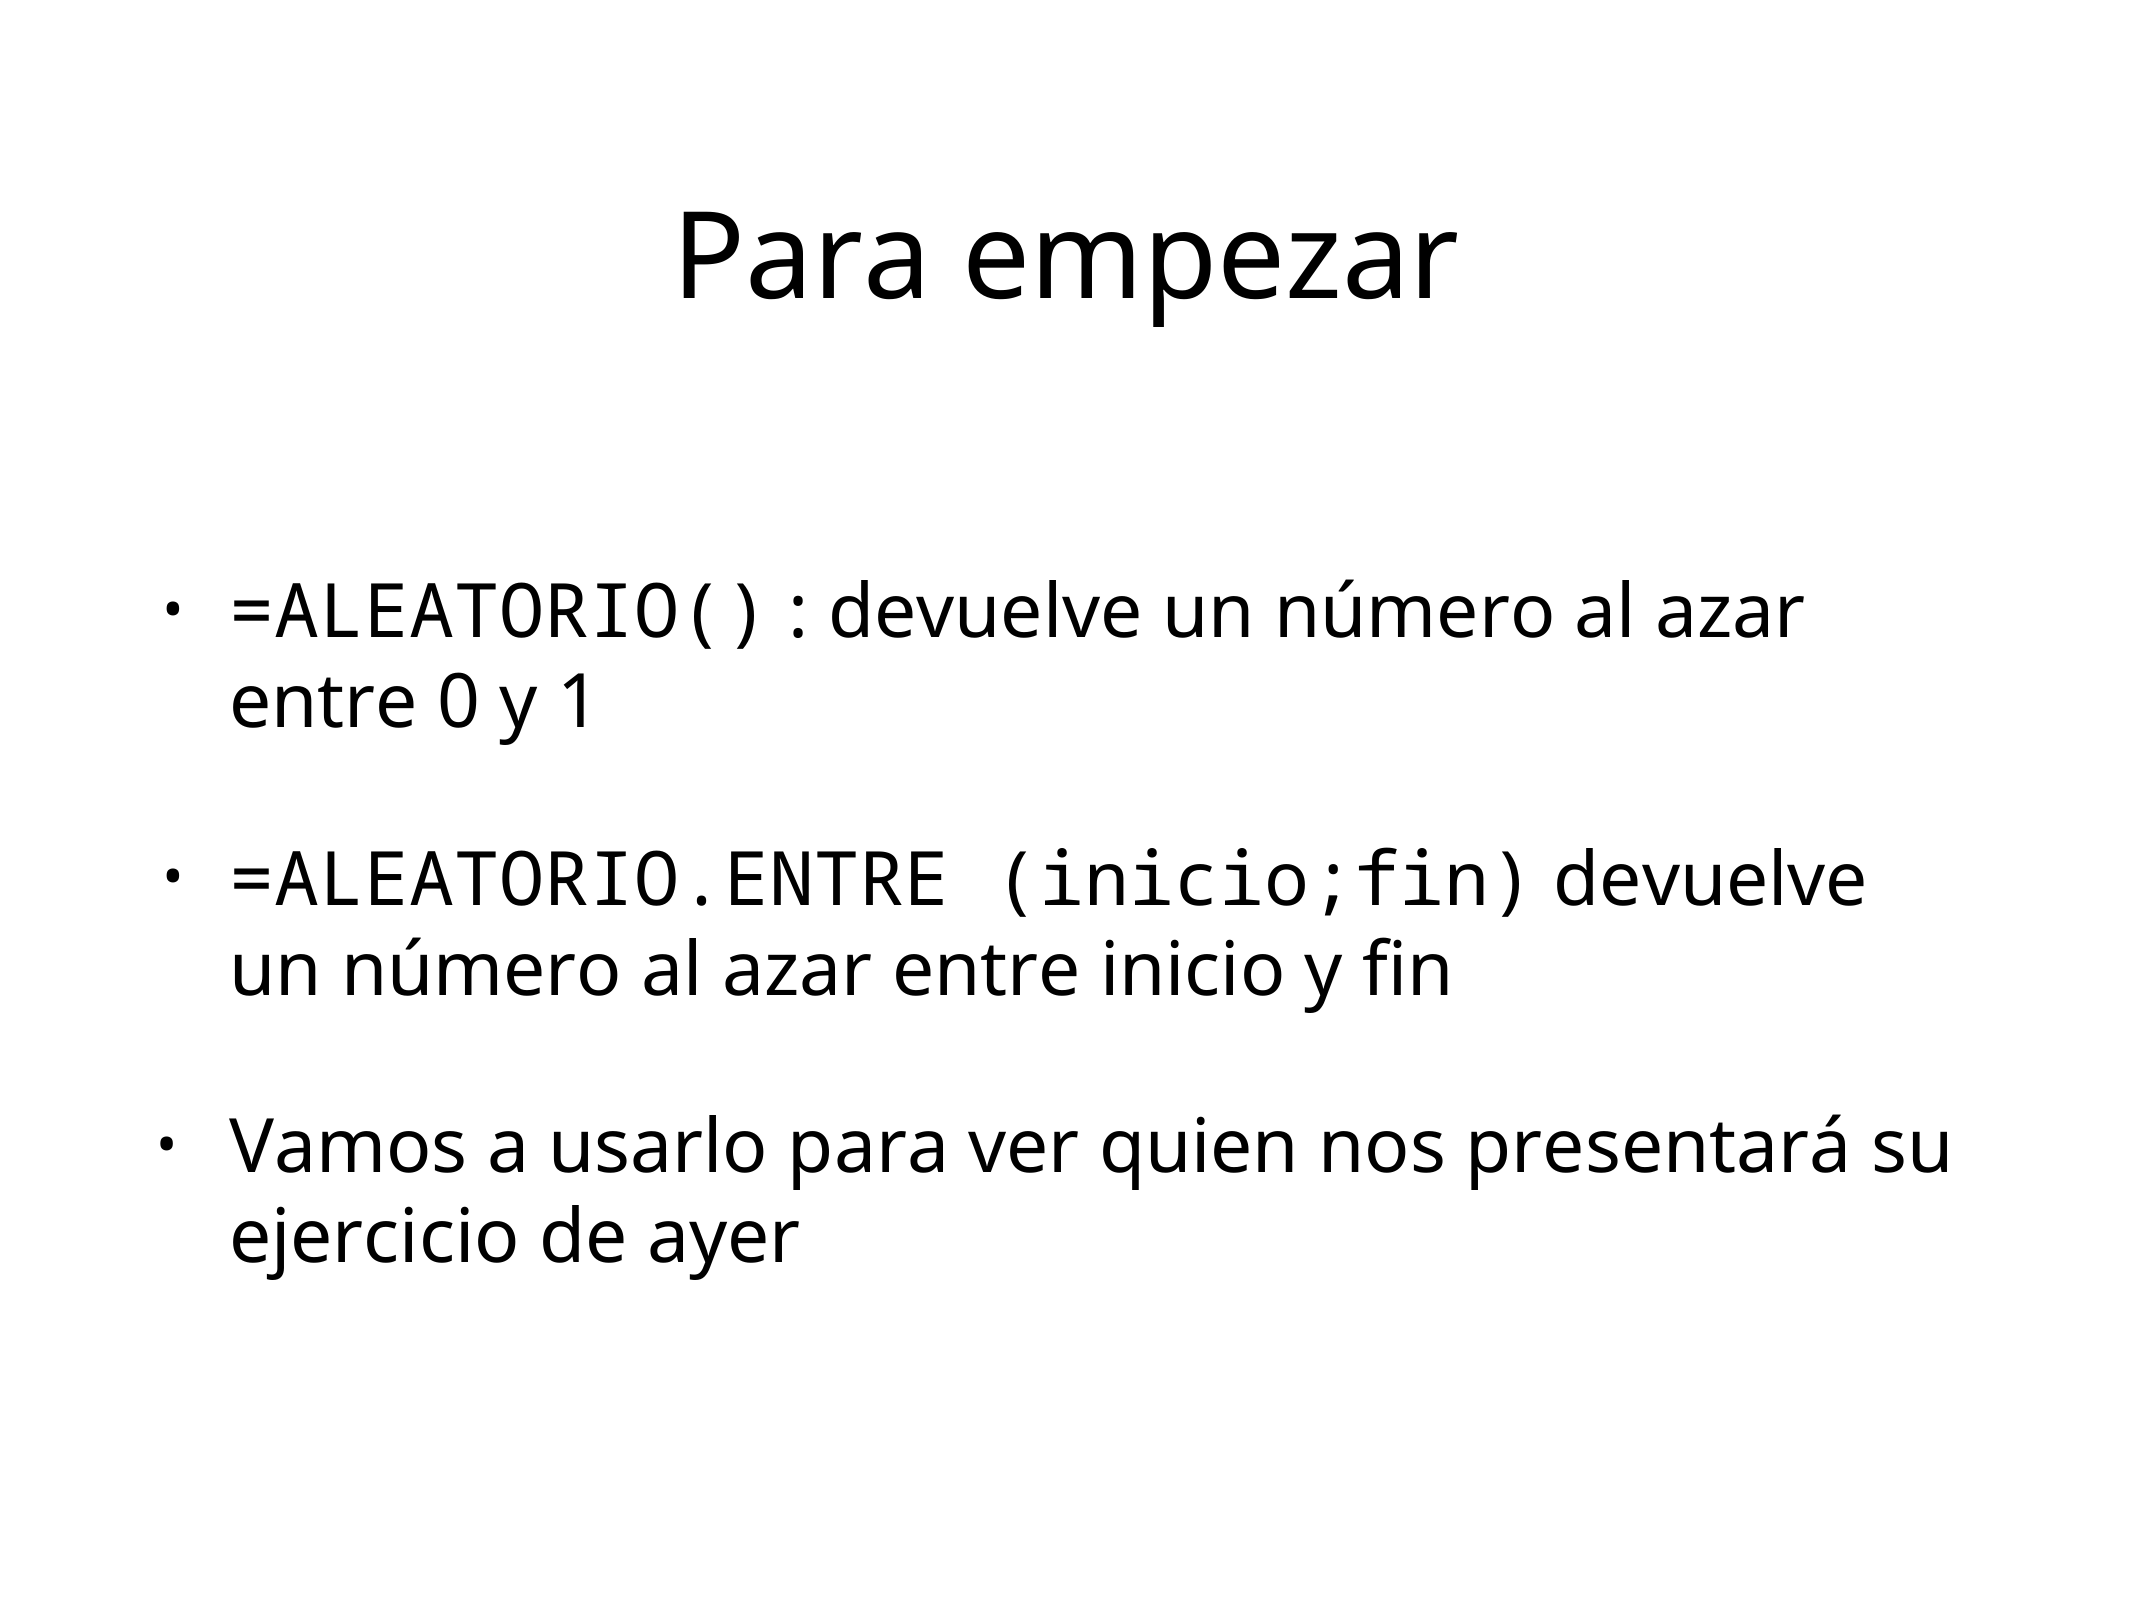

# Para empezar
=ALEATORIO() : devuelve un número al azar entre 0 y 1
=ALEATORIO.ENTRE (inicio;fin) devuelve un número al azar entre inicio y fin
Vamos a usarlo para ver quien nos presentará su ejercicio de ayer